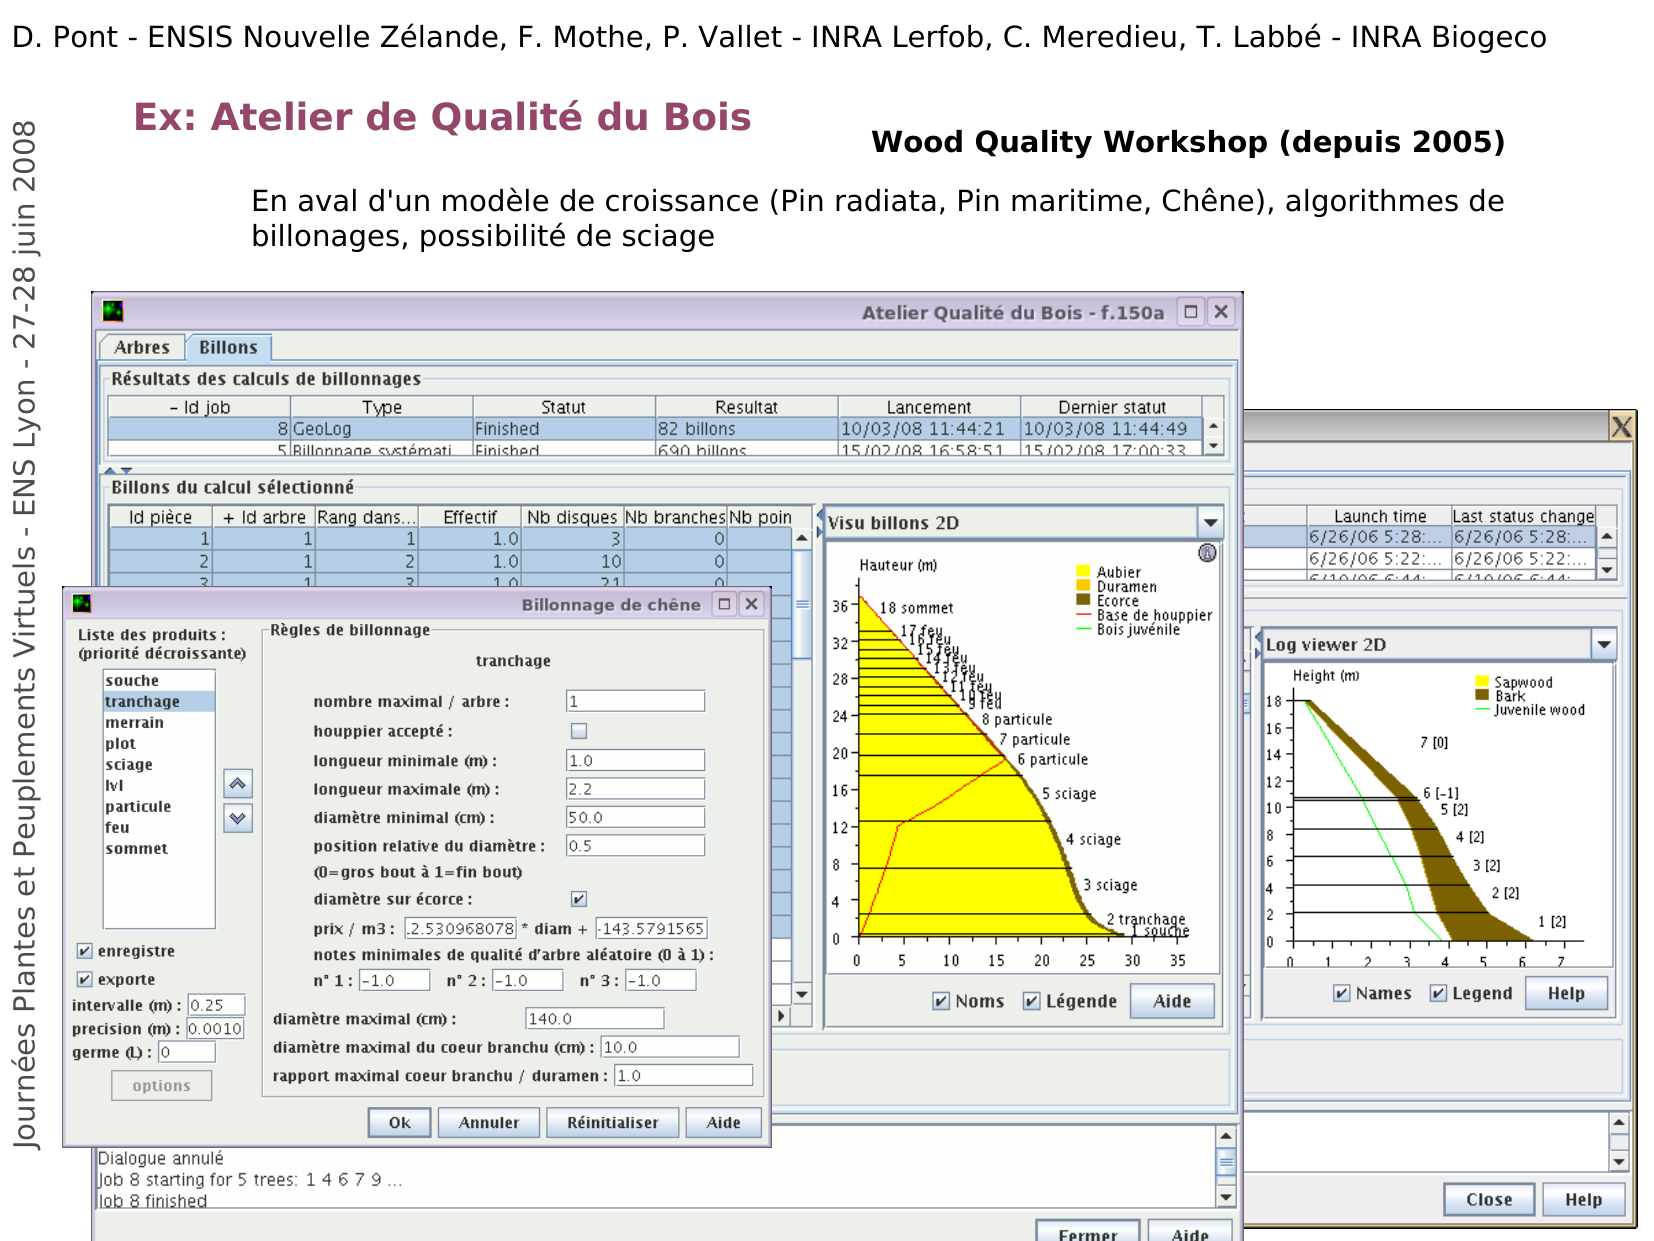

D. Pont - ENSIS Nouvelle Zélande, F. Mothe, P. Vallet - INRA Lerfob, C. Meredieu, T. Labbé - INRA Biogeco
Ex: Atelier de Qualité du Bois
Wood Quality Workshop (depuis 2005)
En aval d'un modèle de croissance (Pin radiata, Pin maritime, Chêne), algorithmes de billonages, possibilité de sciage
Journées Plantes et Peuplements Virtuels - ENS Lyon - 27-28 juin 2008